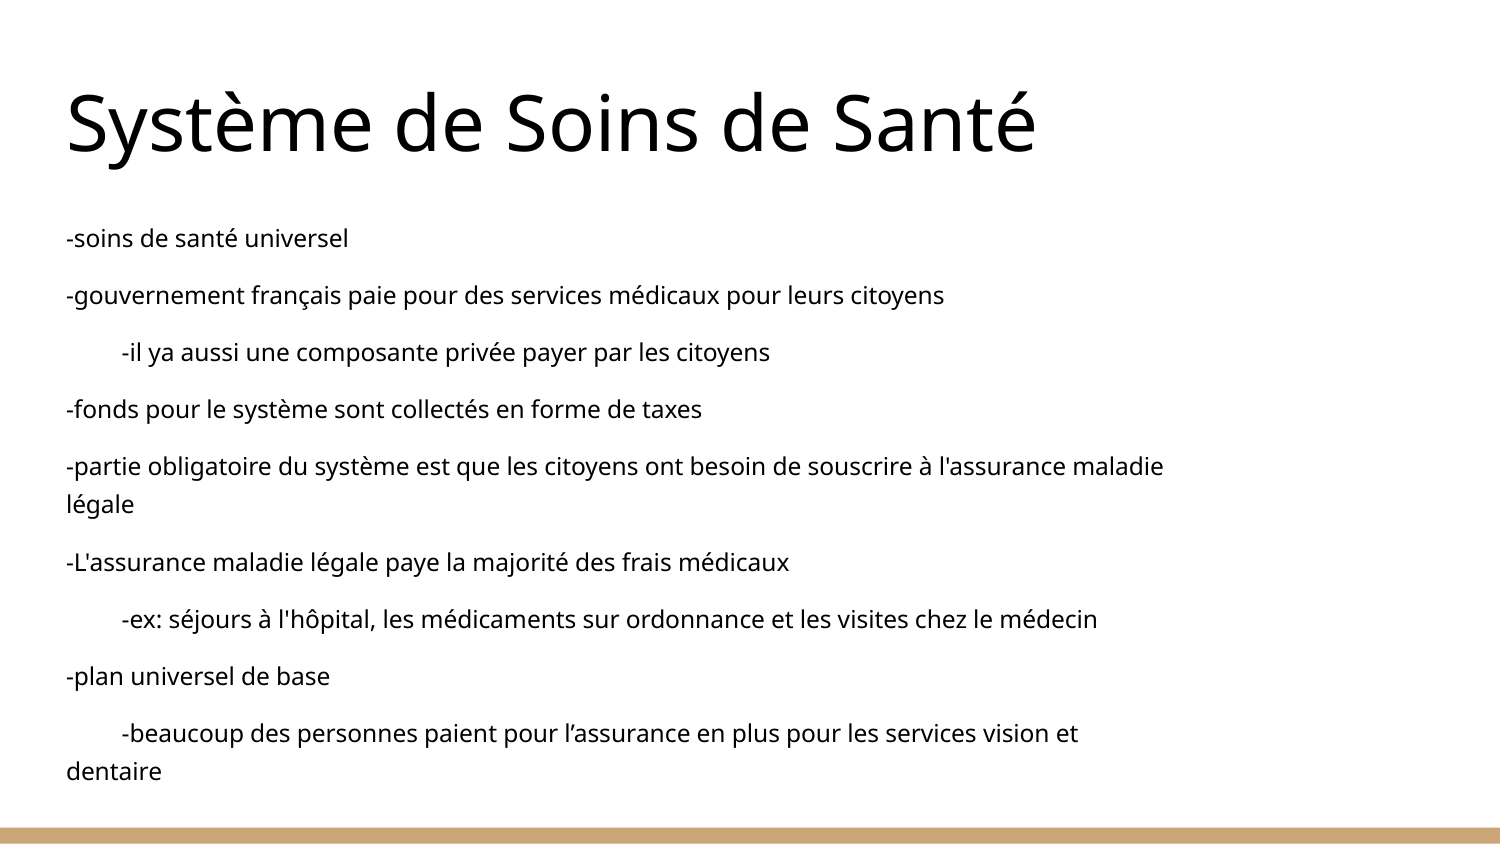

# Système de Soins de Santé
-soins de santé universel
-gouvernement français paie pour des services médicaux pour leurs citoyens
	-il ya aussi une composante privée payer par les citoyens
-fonds pour le système sont collectés en forme de taxes
-partie obligatoire du système est que les citoyens ont besoin de souscrire à l'assurance maladie légale
-L'assurance maladie légale paye la majorité des frais médicaux
-ex: séjours à l'hôpital, les médicaments sur ordonnance et les visites chez le médecin
-plan universel de base
	-beaucoup des personnes paient pour l’assurance en plus pour les services vision et dentaire